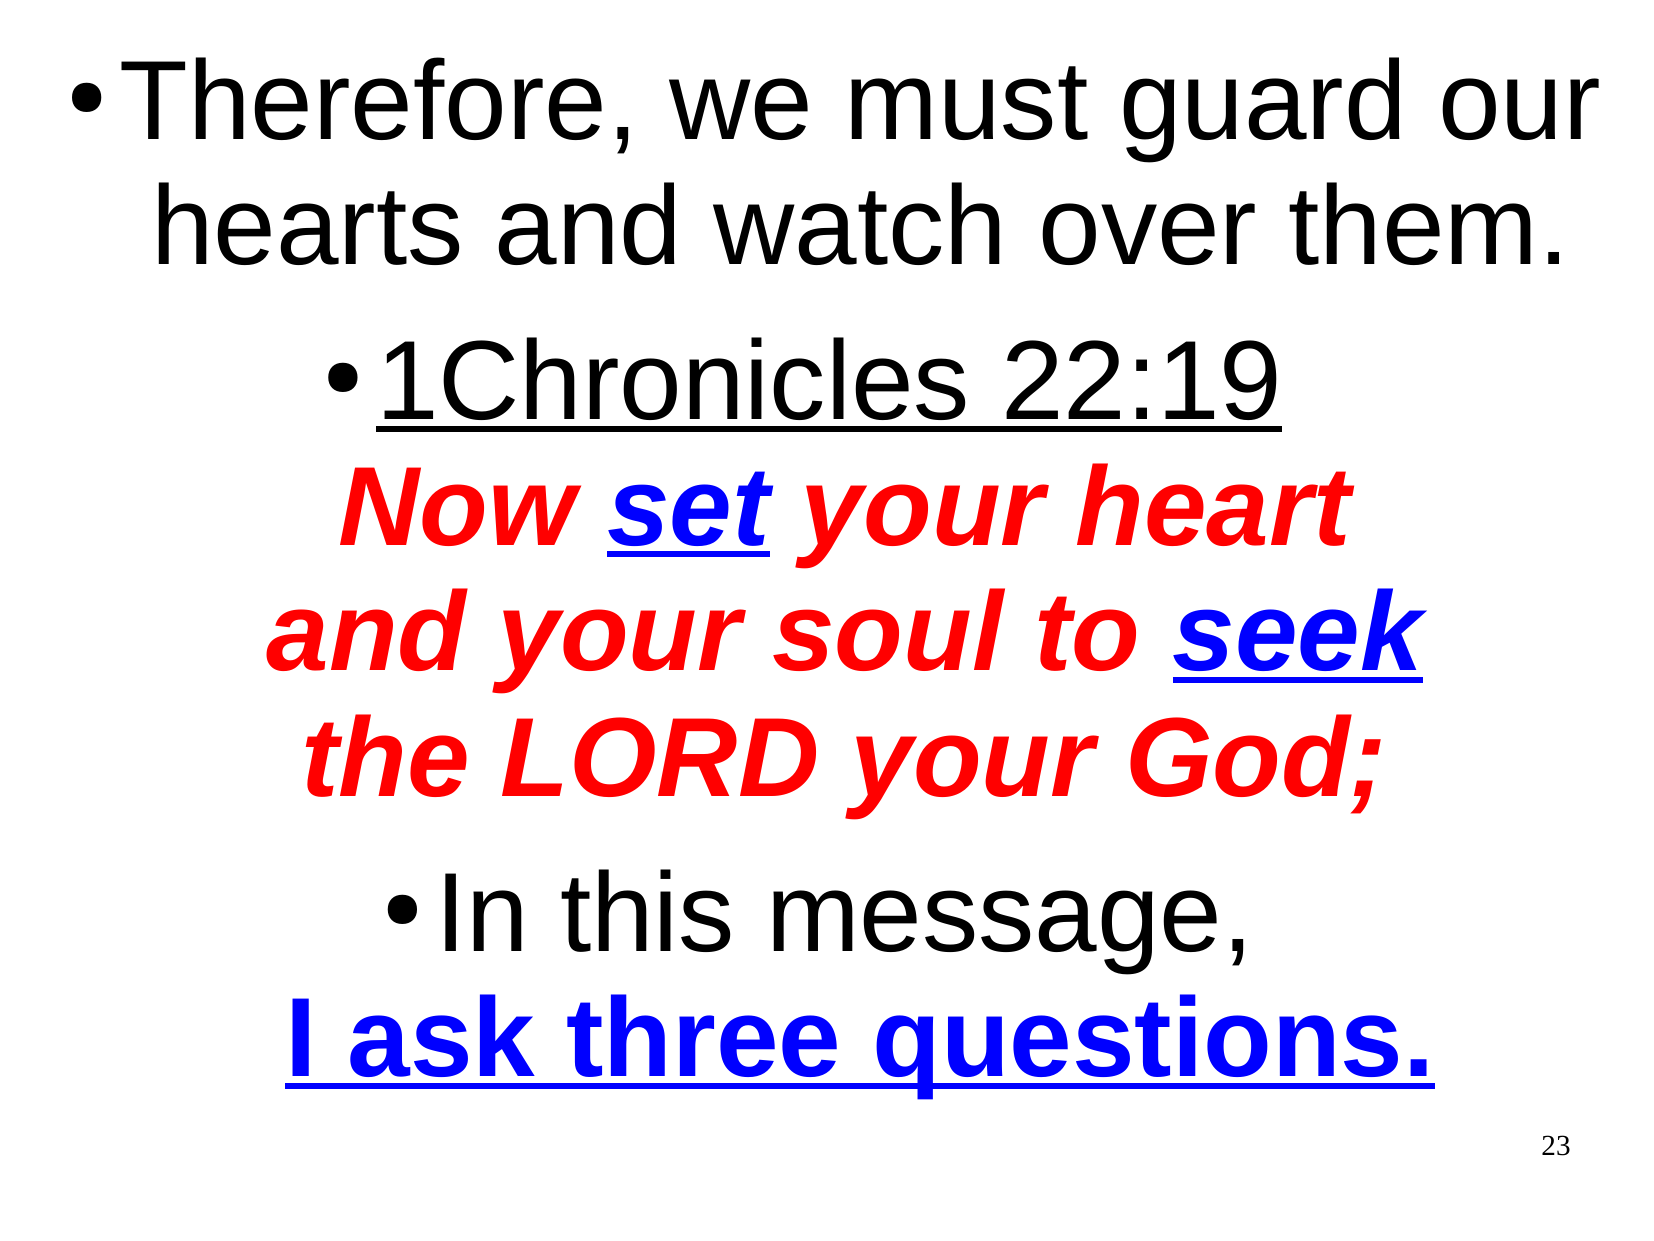

# Therefore, we must guard our hearts and watch over them.
1Chronicles 22:19 
Now set your heart
and your soul to seek
the LORD your God;
In this message,
I ask three questions.
23